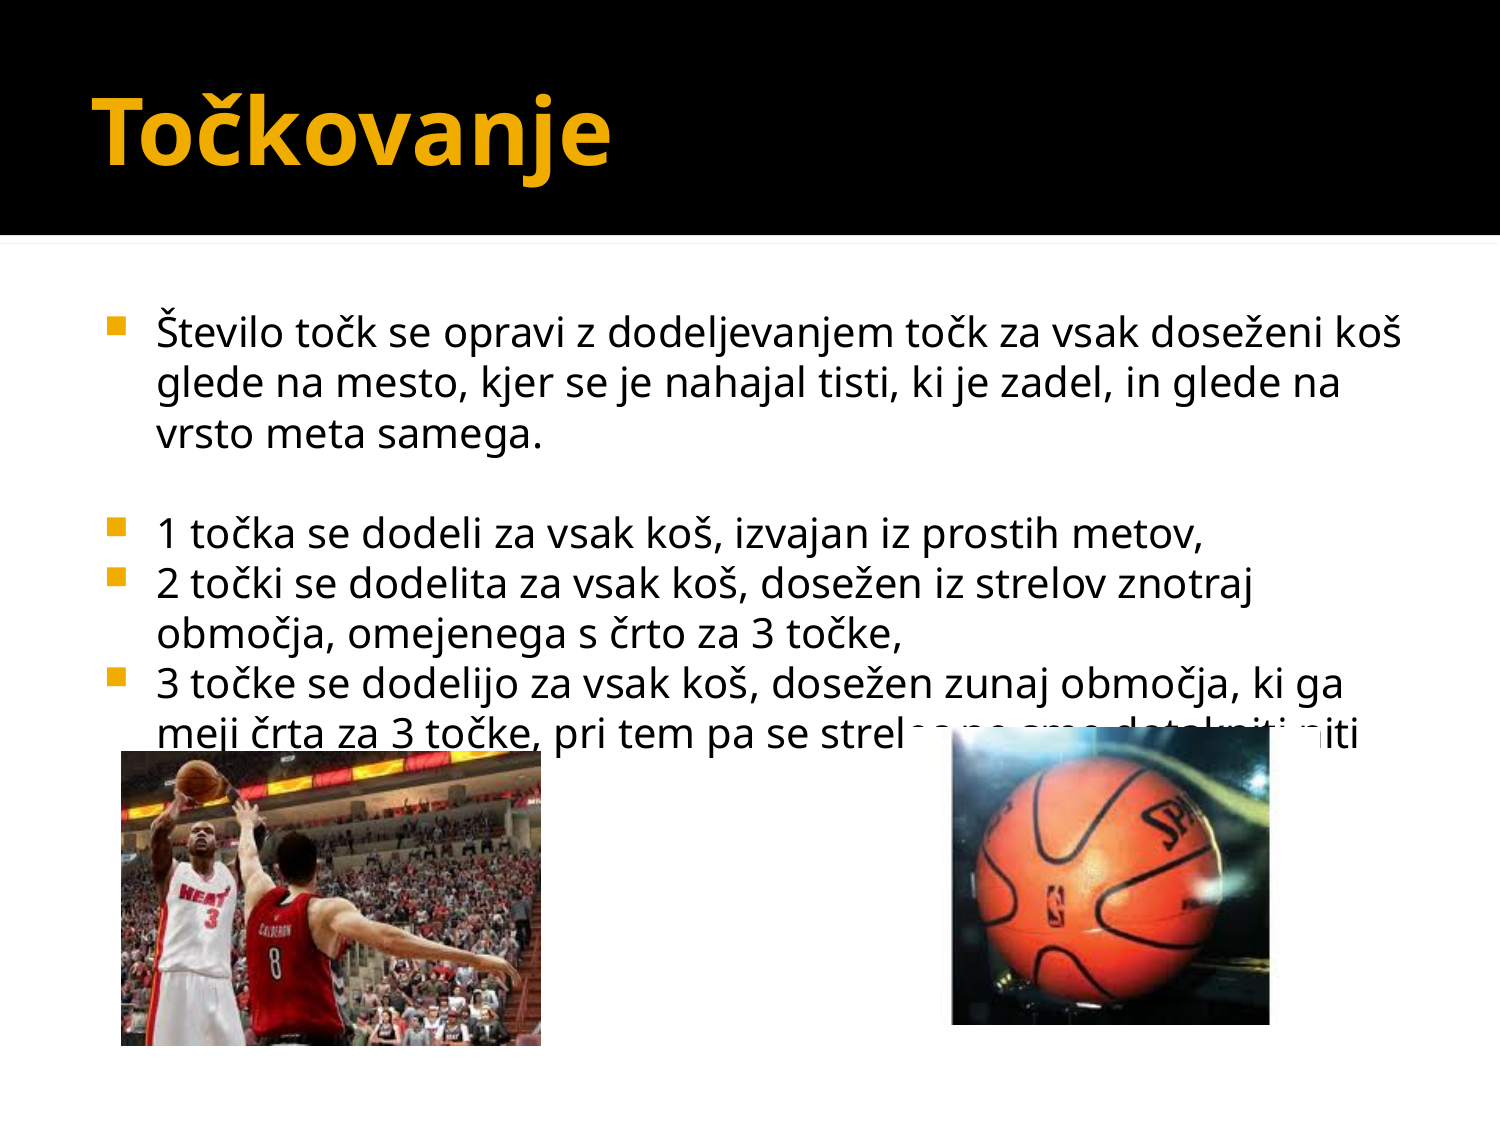

# Točkovanje
Število točk se opravi z dodeljevanjem točk za vsak doseženi koš glede na mesto, kjer se je nahajal tisti, ki je zadel, in glede na vrsto meta samega.
1 točka se dodeli za vsak koš, izvajan iz prostih metov,
2 točki se dodelita za vsak koš, dosežen iz strelov znotraj območja, omejenega s črto za 3 točke,
3 točke se dodelijo za vsak koš, dosežen zunaj območja, ki ga meji črta za 3 točke, pri tem pa se strelec ne sme dotakniti niti same črte.